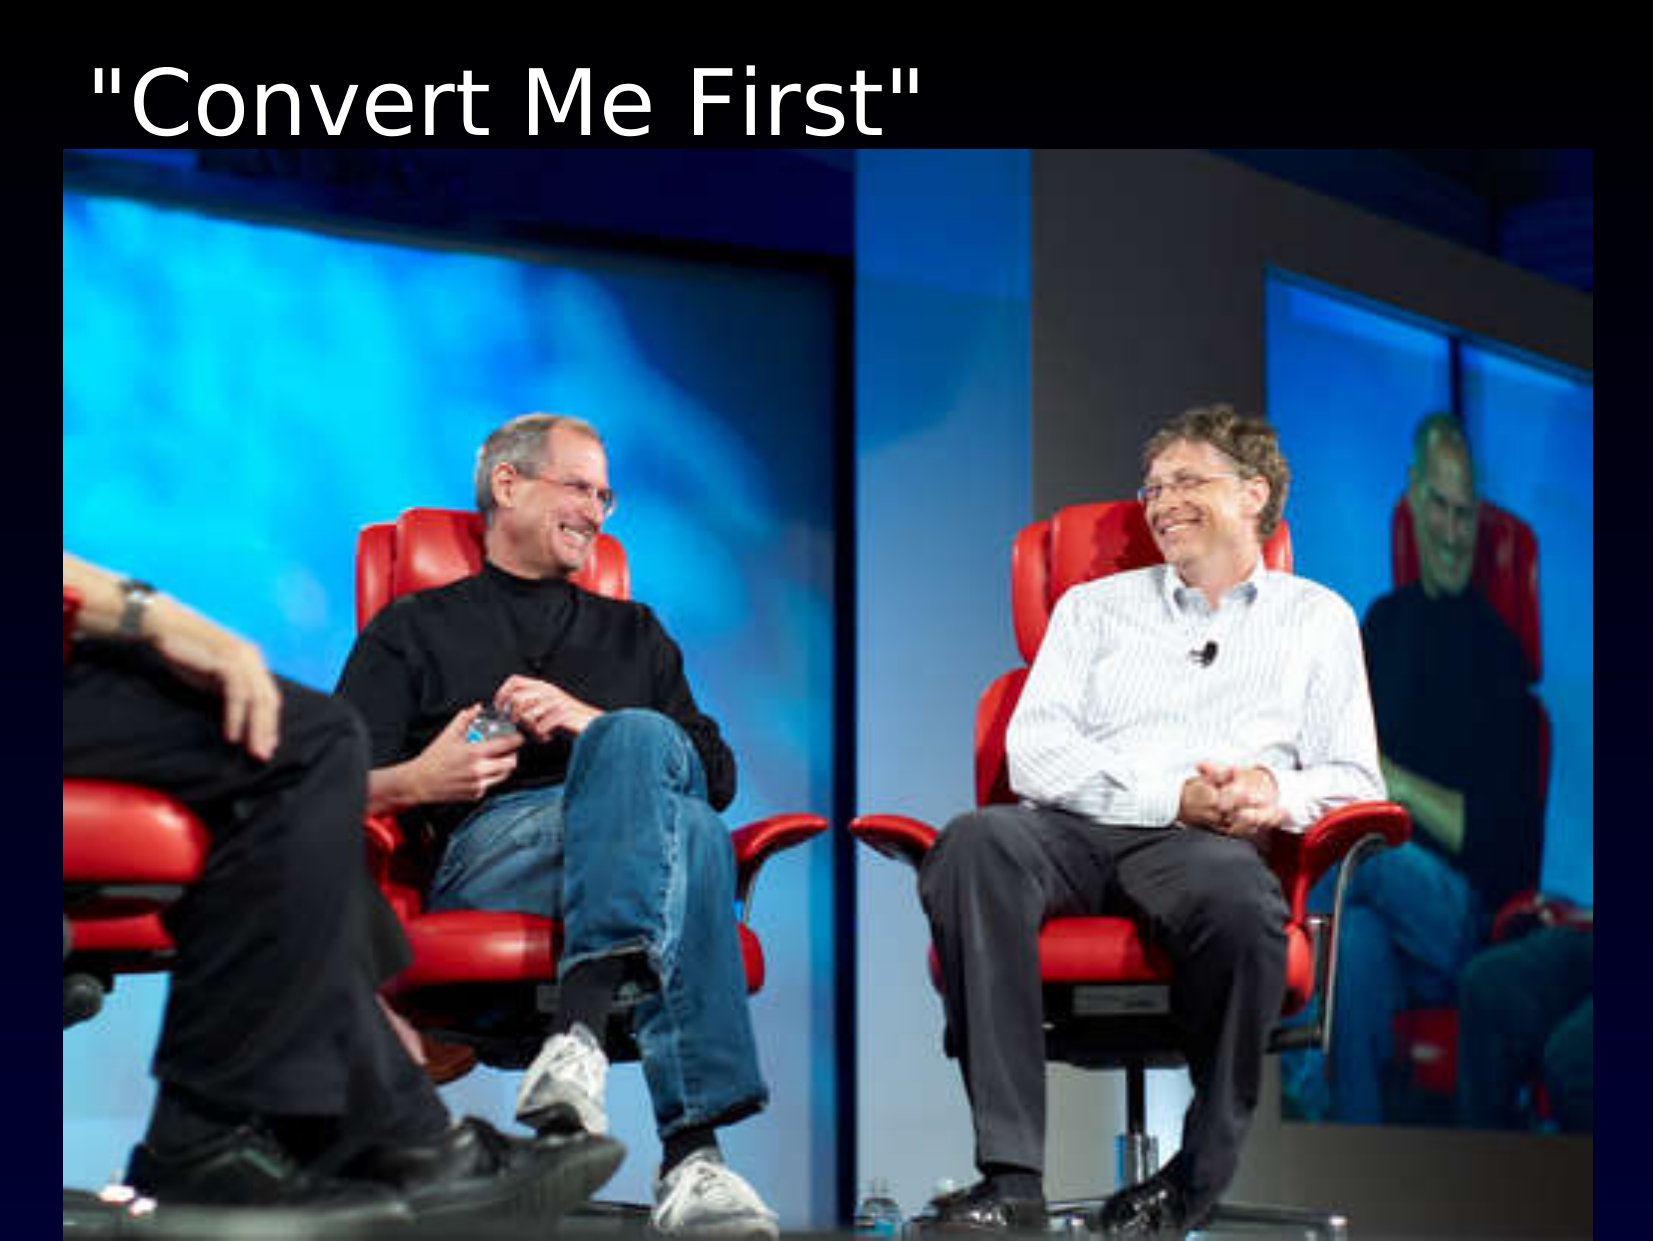

# "Convert Me First"
Photo by Joi on Flickr - CC Attribution 2.0 Generic